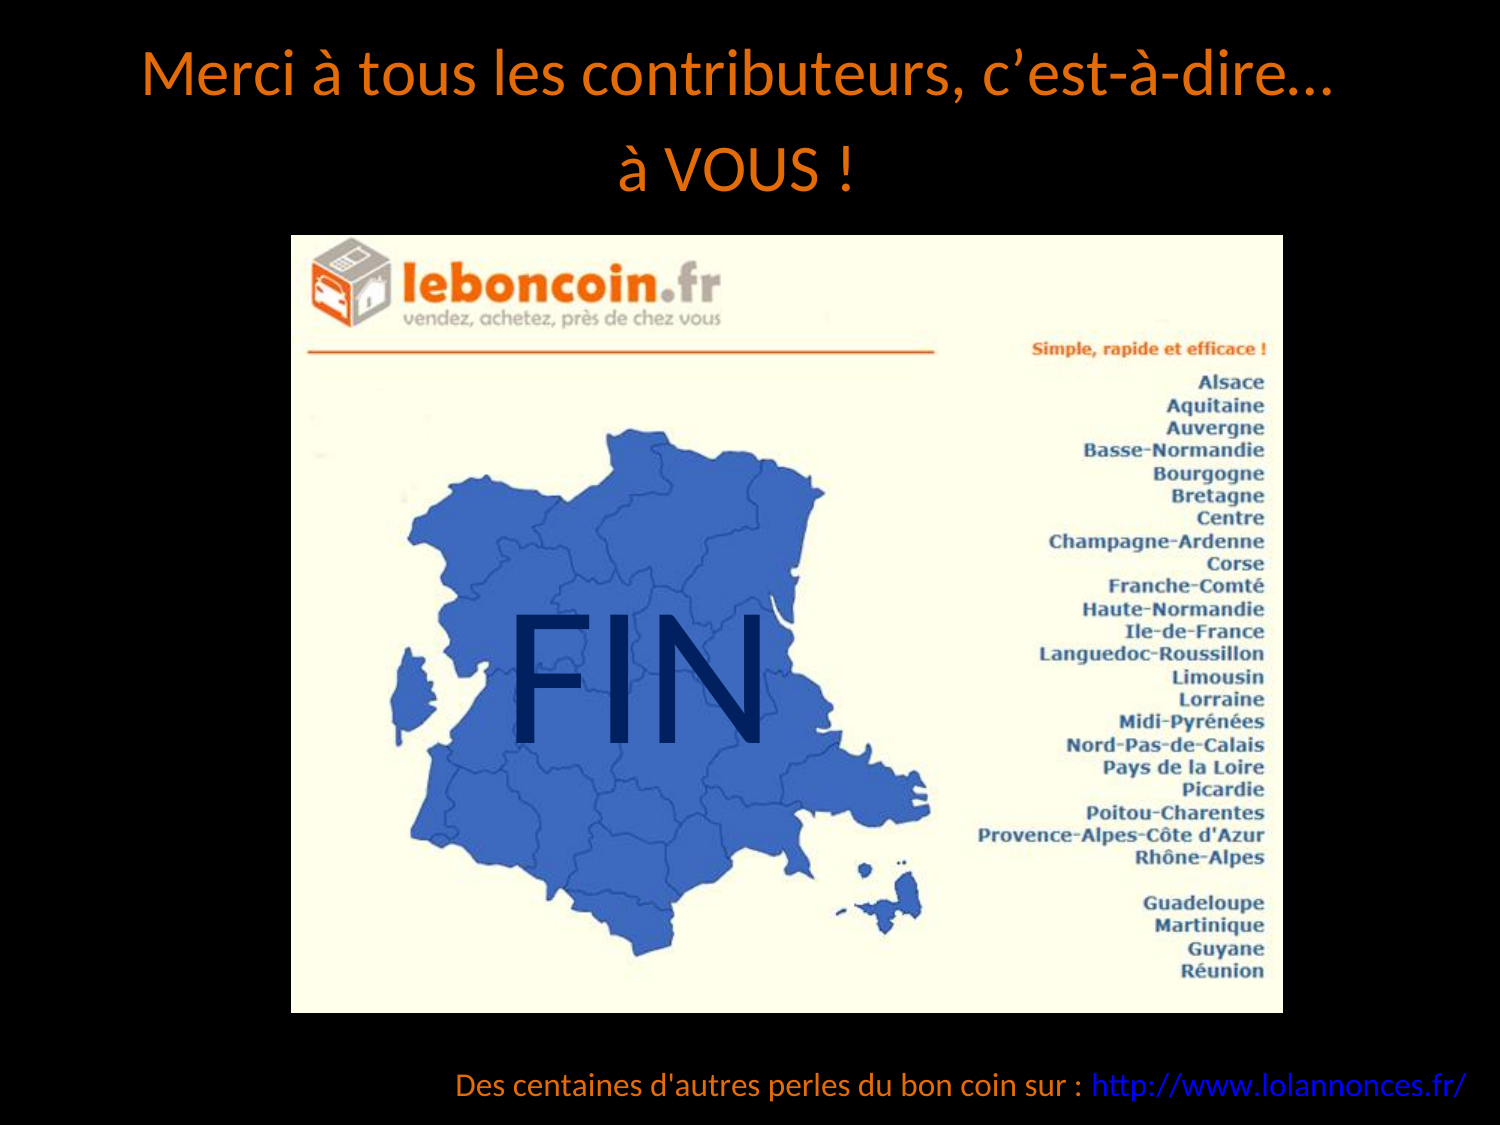

# Merci à tous les contributeurs, c’est-à-dire…
à VOUS !
FIN
Des centaines d'autres perles du bon coin sur : http://www.lolannonces.fr/